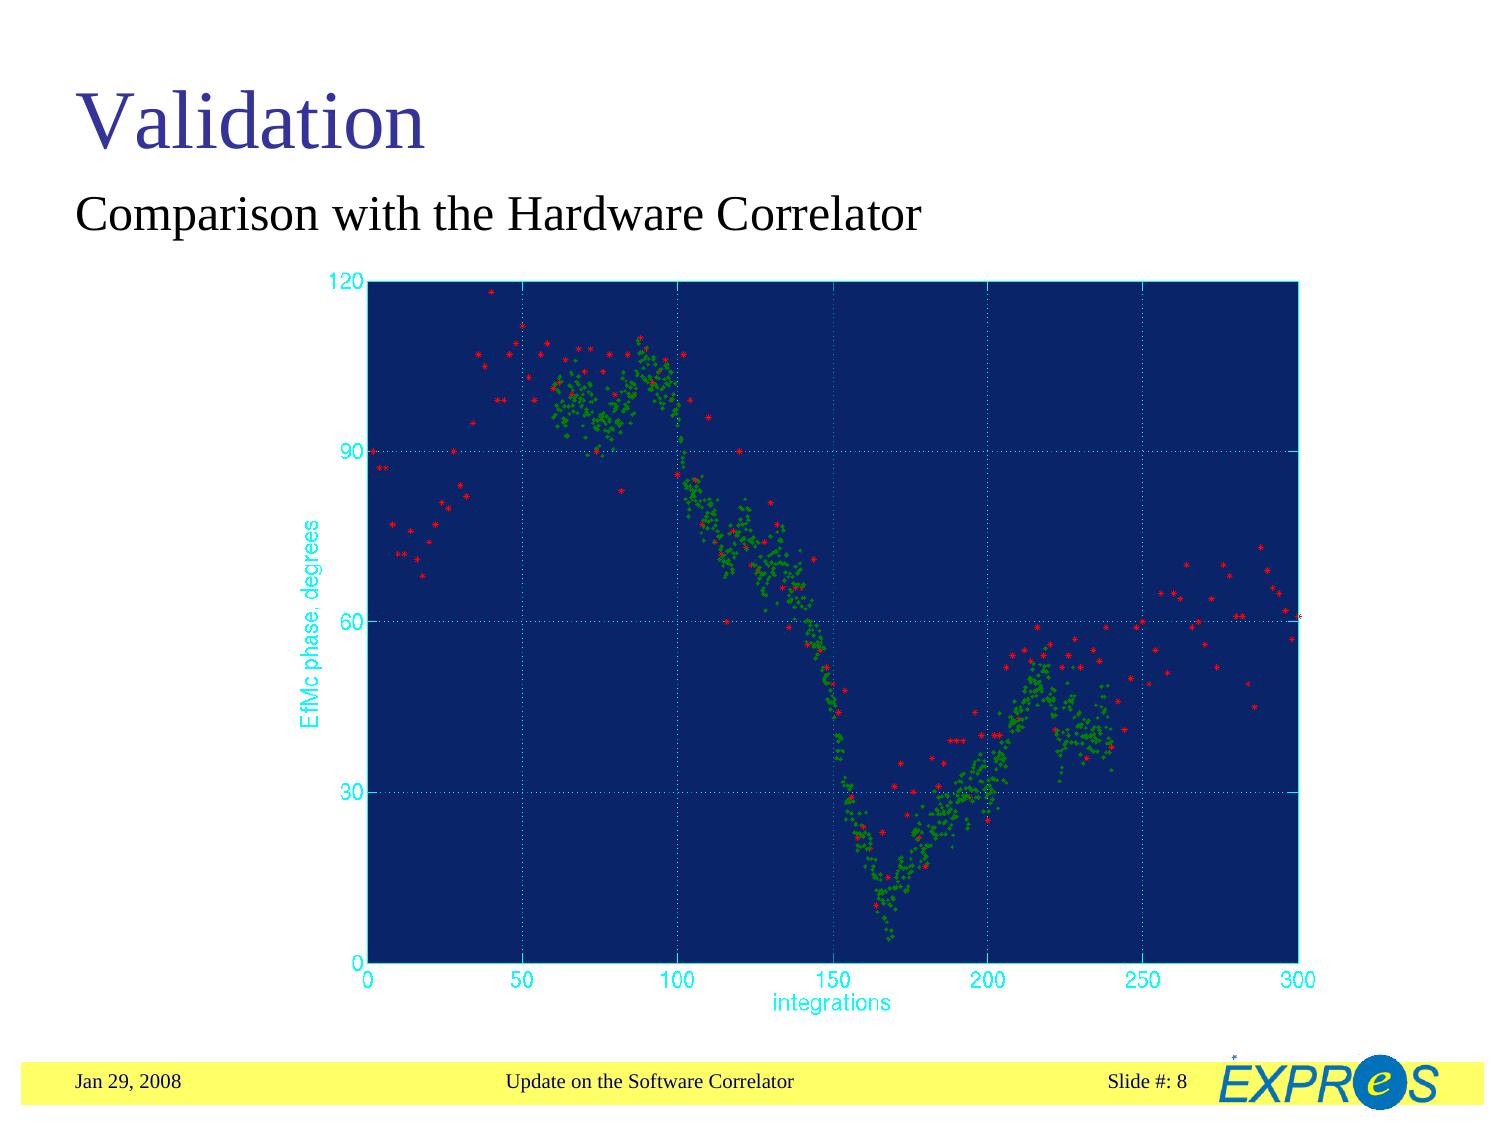

# Validation
Comparison with the Hardware Correlator